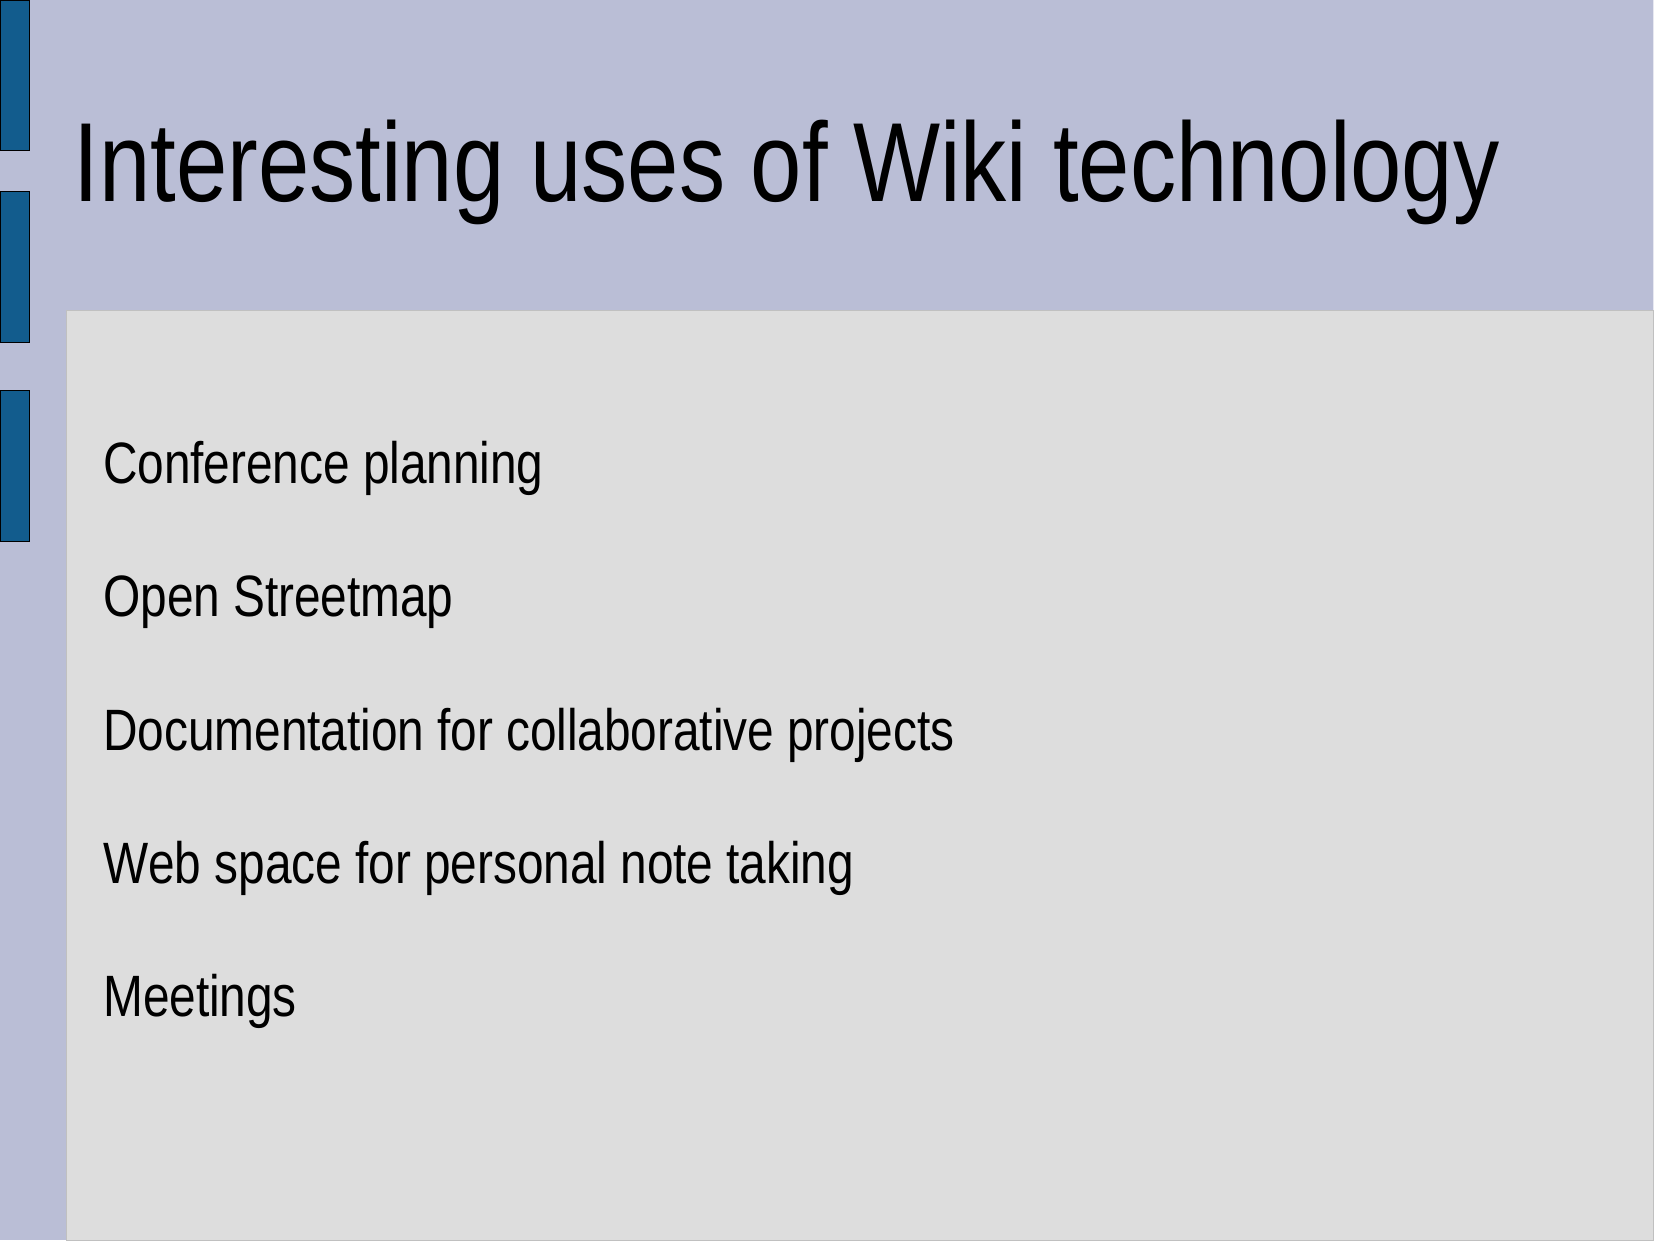

Interesting uses of Wiki technology
Conference planning
Open Streetmap
Documentation for collaborative projects
Web space for personal note taking
Meetings